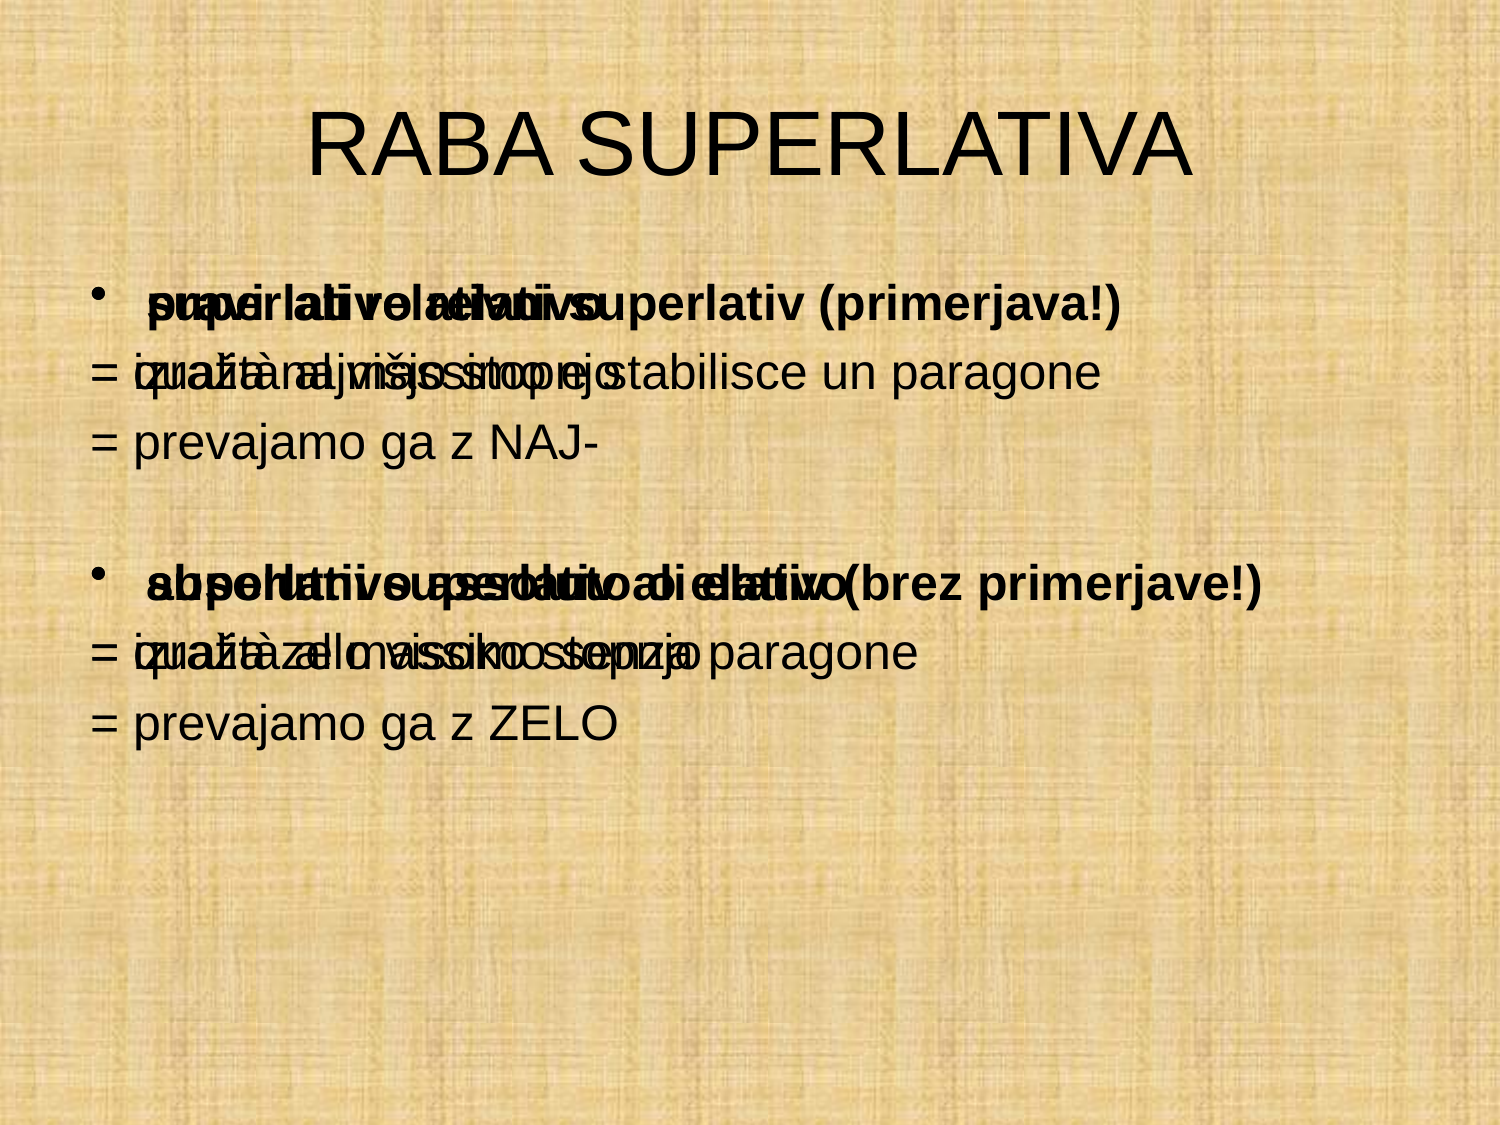

# RABA SUPERLATIVA
pravi ali relativni superlativ (primerjava!)
= izraža najvišjo stopnjo
= prevajamo ga z NAJ-
absolutni superlativ ali elativ (brez primerjave!)
= izraža zelo visoko stopnjo
= prevajamo ga z ZELO
superlativo relativo
= qualità al massimo e stabilisce un paragone
superlativo assoluto o elativo
= qualità al massimo senza paragone